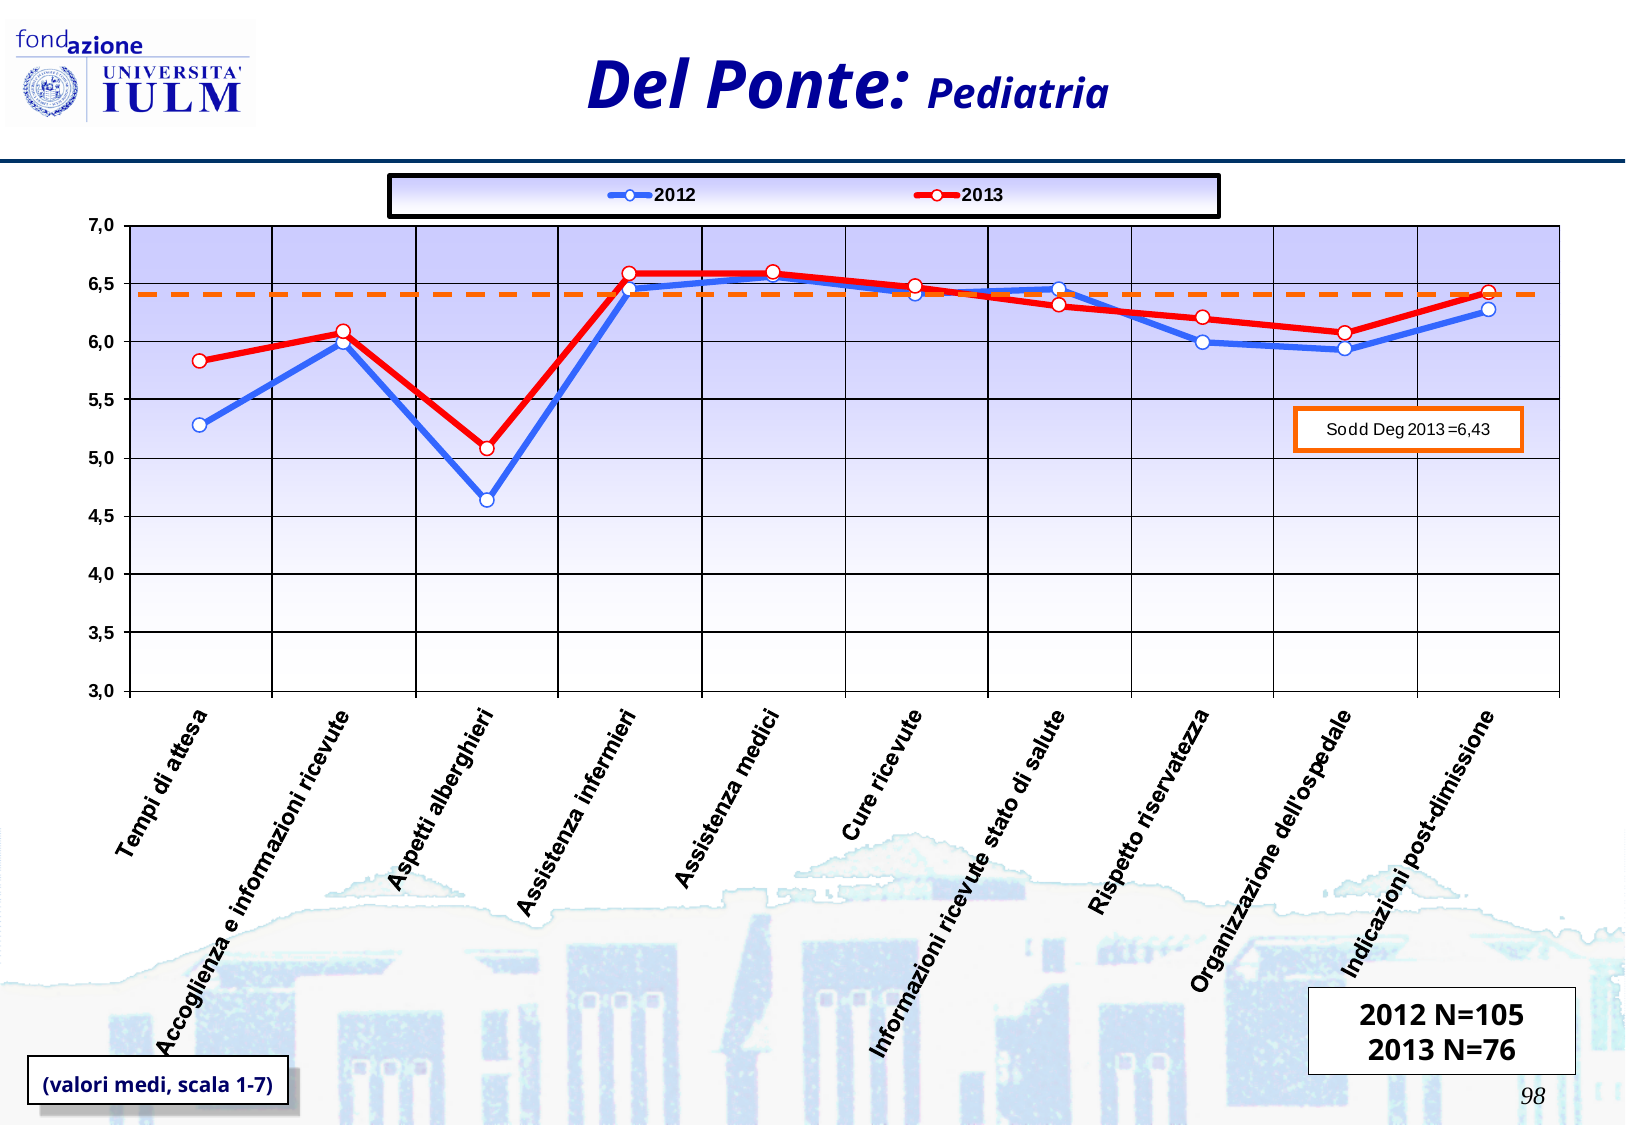

Del Ponte: Pediatria
2012 N=105
2013 N=76
(valori medi, scala 1-7)